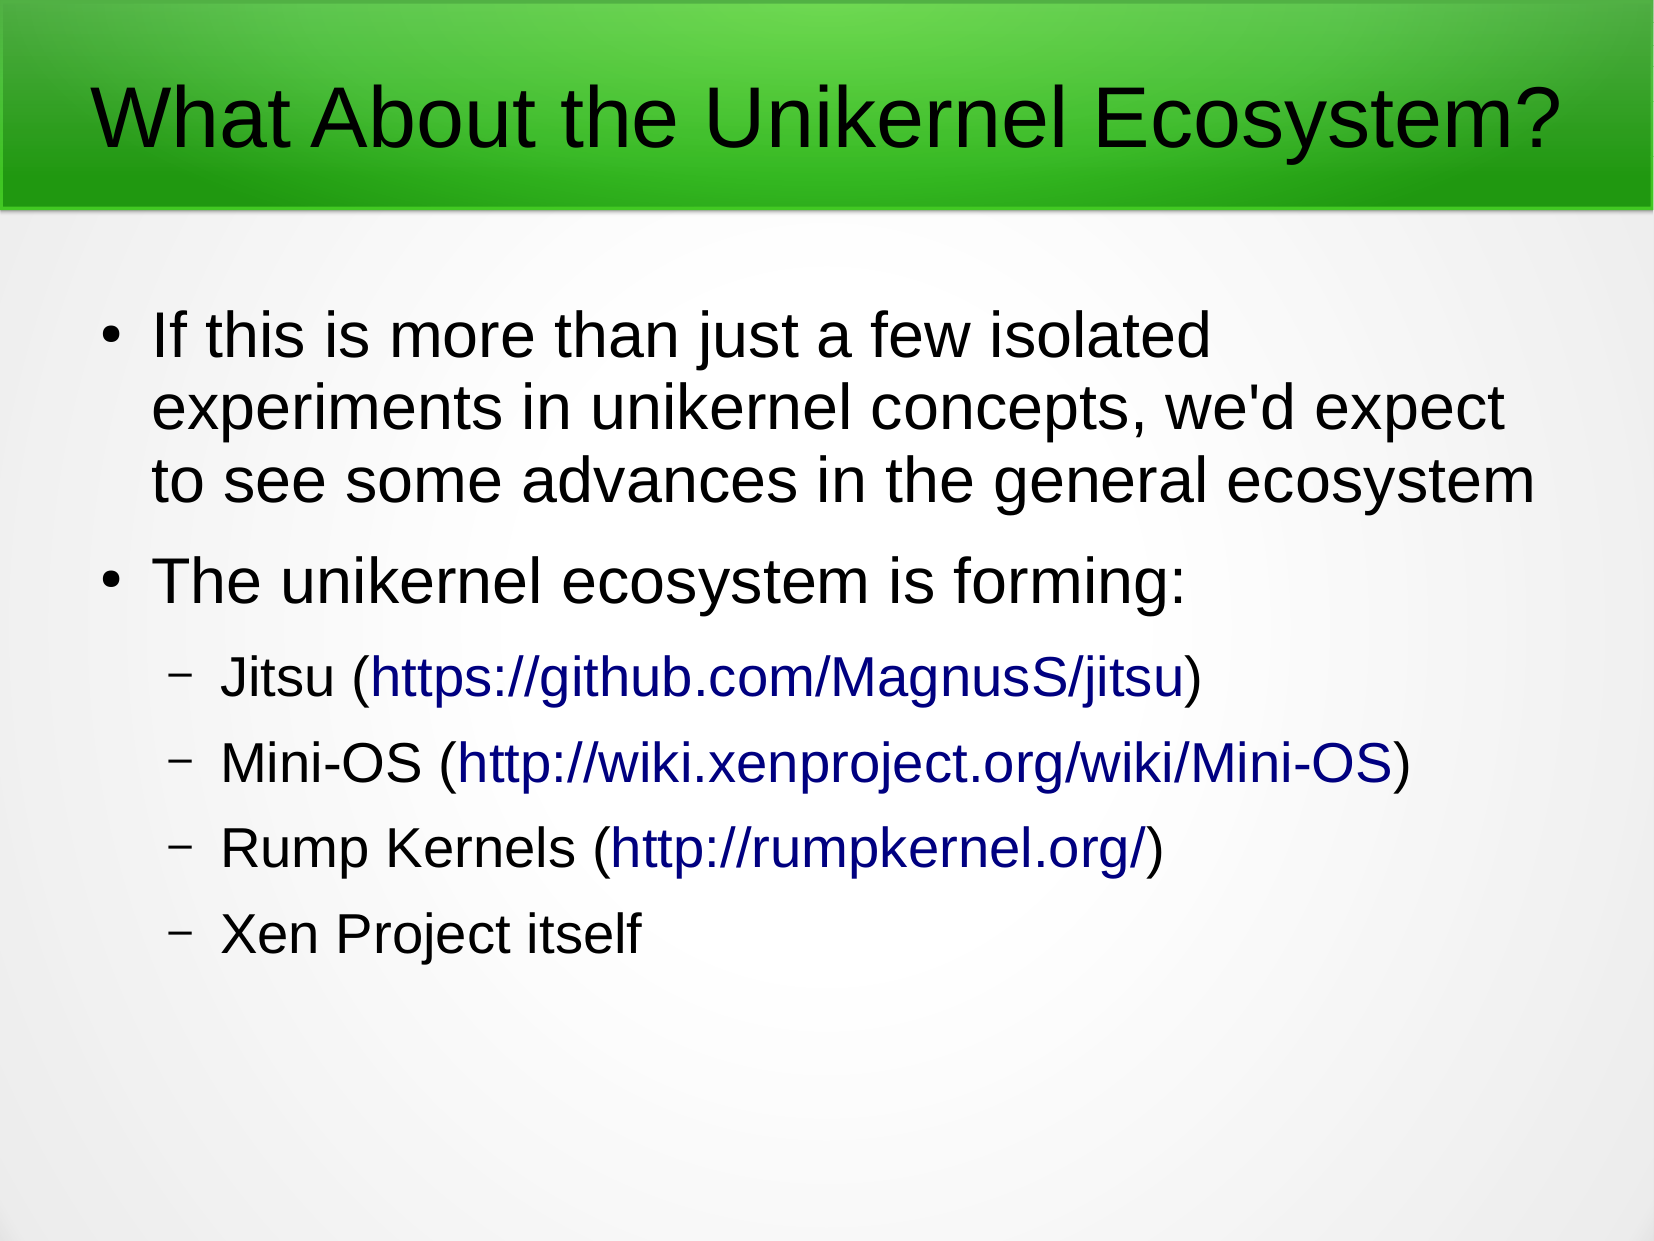

# What About the Unikernel Ecosystem?
If this is more than just a few isolated experiments in unikernel concepts, we'd expect to see some advances in the general ecosystem
The unikernel ecosystem is forming:
Jitsu (https://github.com/MagnusS/jitsu)
Mini-OS (http://wiki.xenproject.org/wiki/Mini-OS)
Rump Kernels (http://rumpkernel.org/)
Xen Project itself